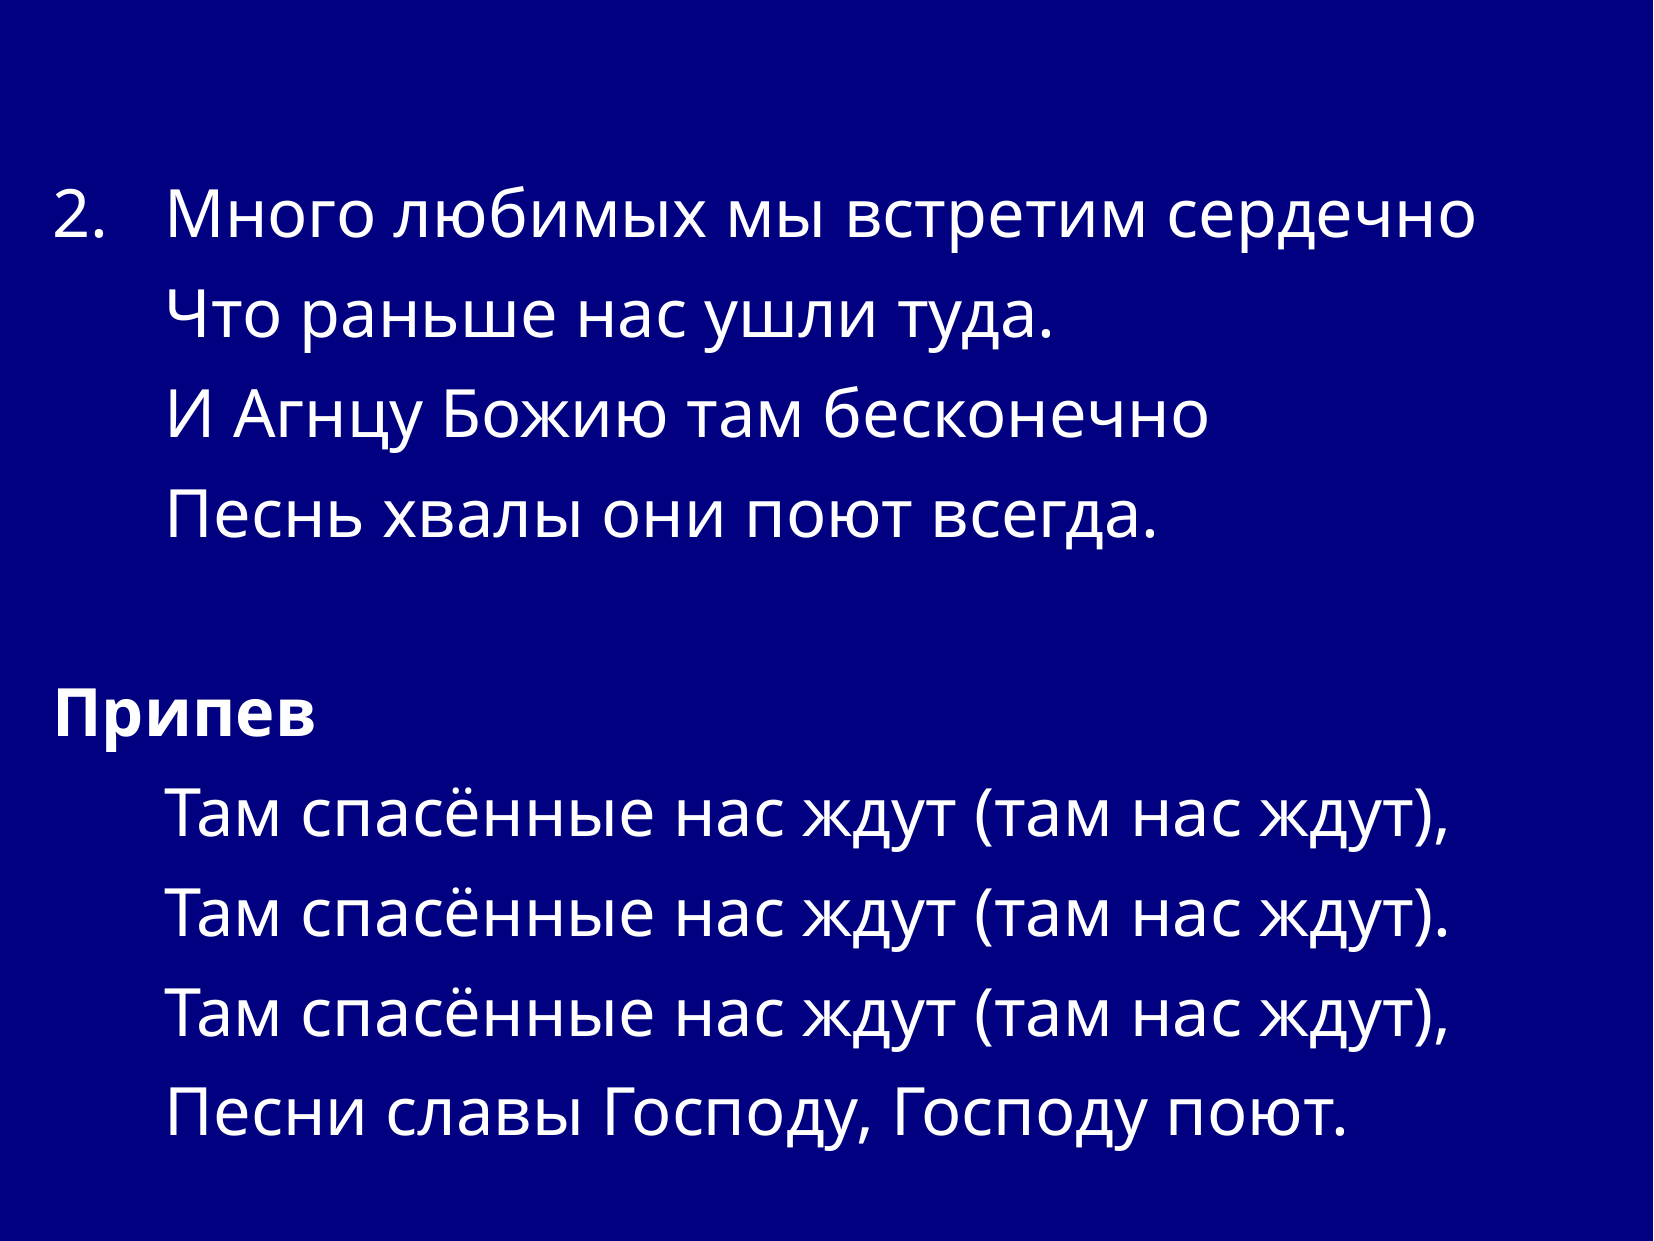

2.	Много любимых мы встретим сердечно
	Что раньше нас ушли туда.
	И Агнцу Божию там бесконечно
	Песнь хвалы они поют всегда.
Припев
	Там спасённые нас ждут (там нас ждут),
	Там спасённые нас ждут (там нас ждут).
	Там спасённые нас ждут (там нас ждут),
	Песни славы Господу, Господу поют.